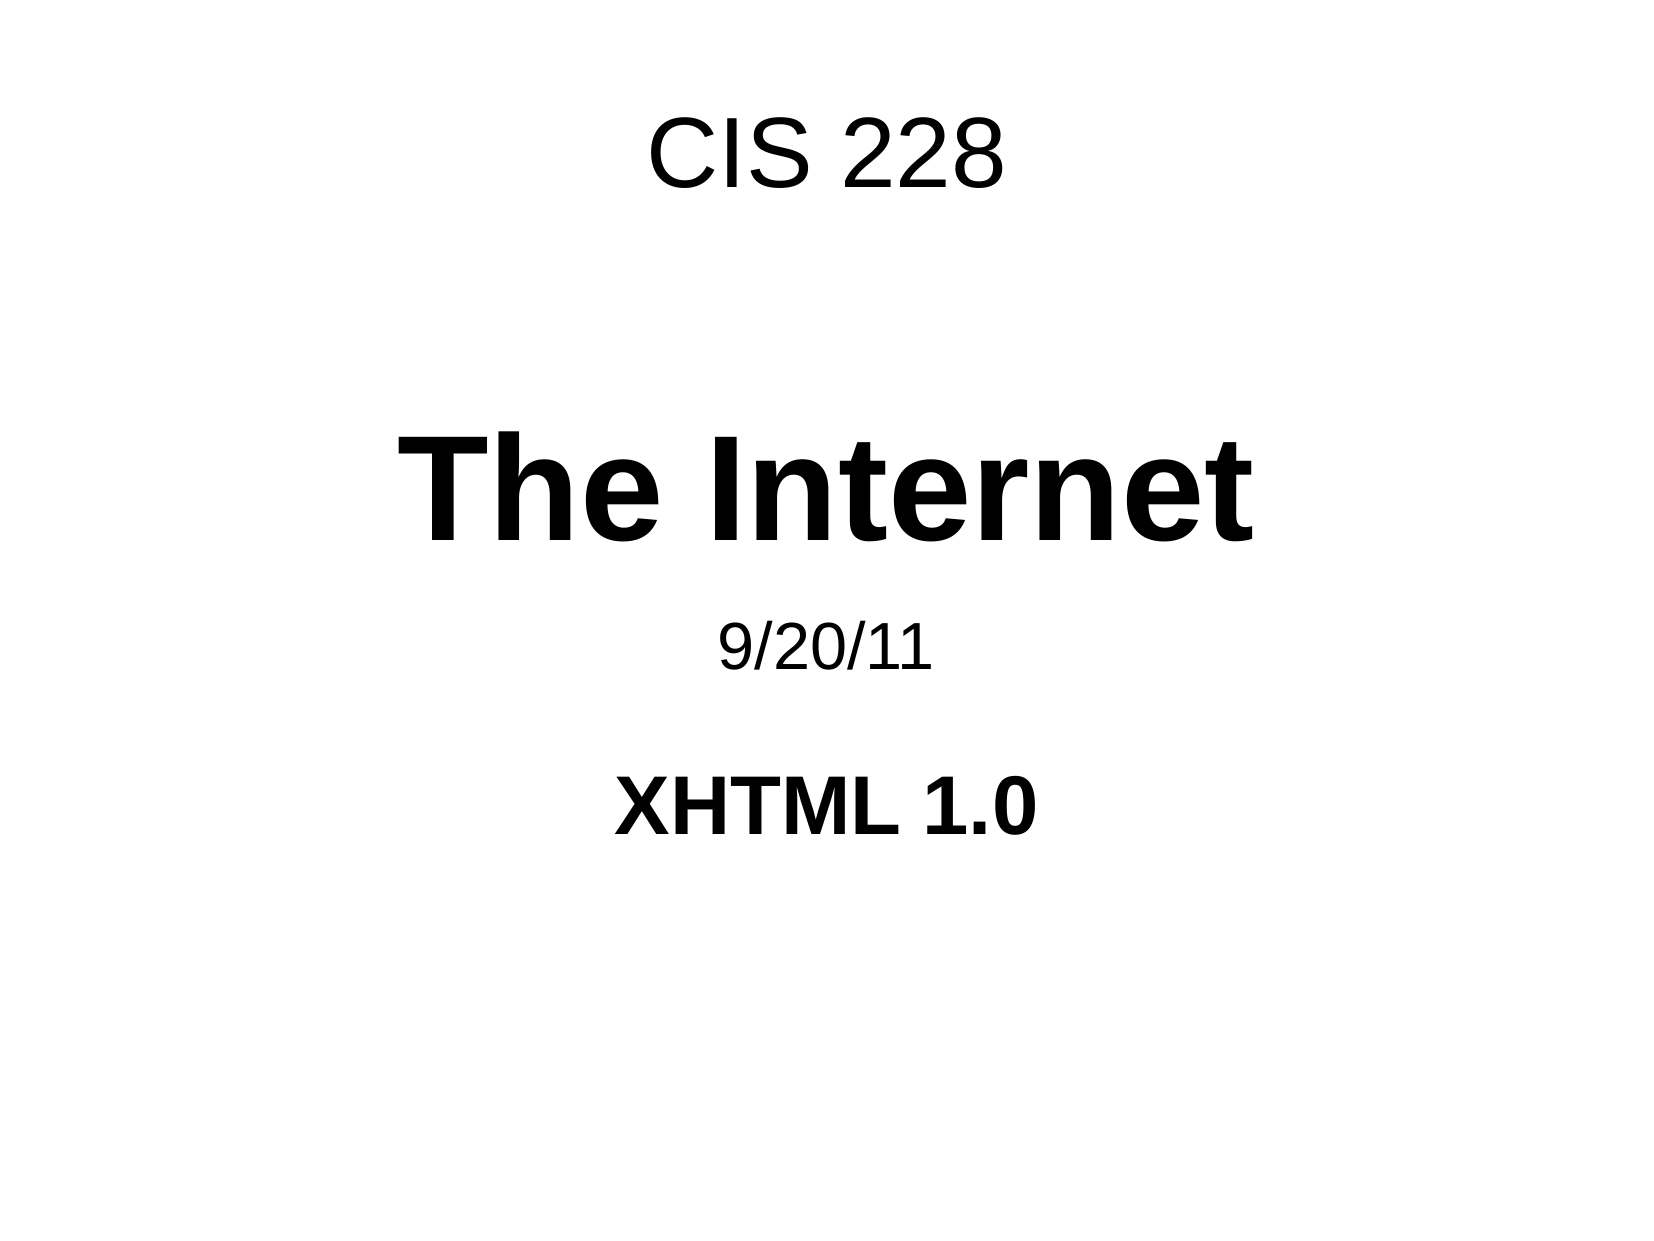

# CIS 228
The Internet
9/20/11
XHTML 1.0